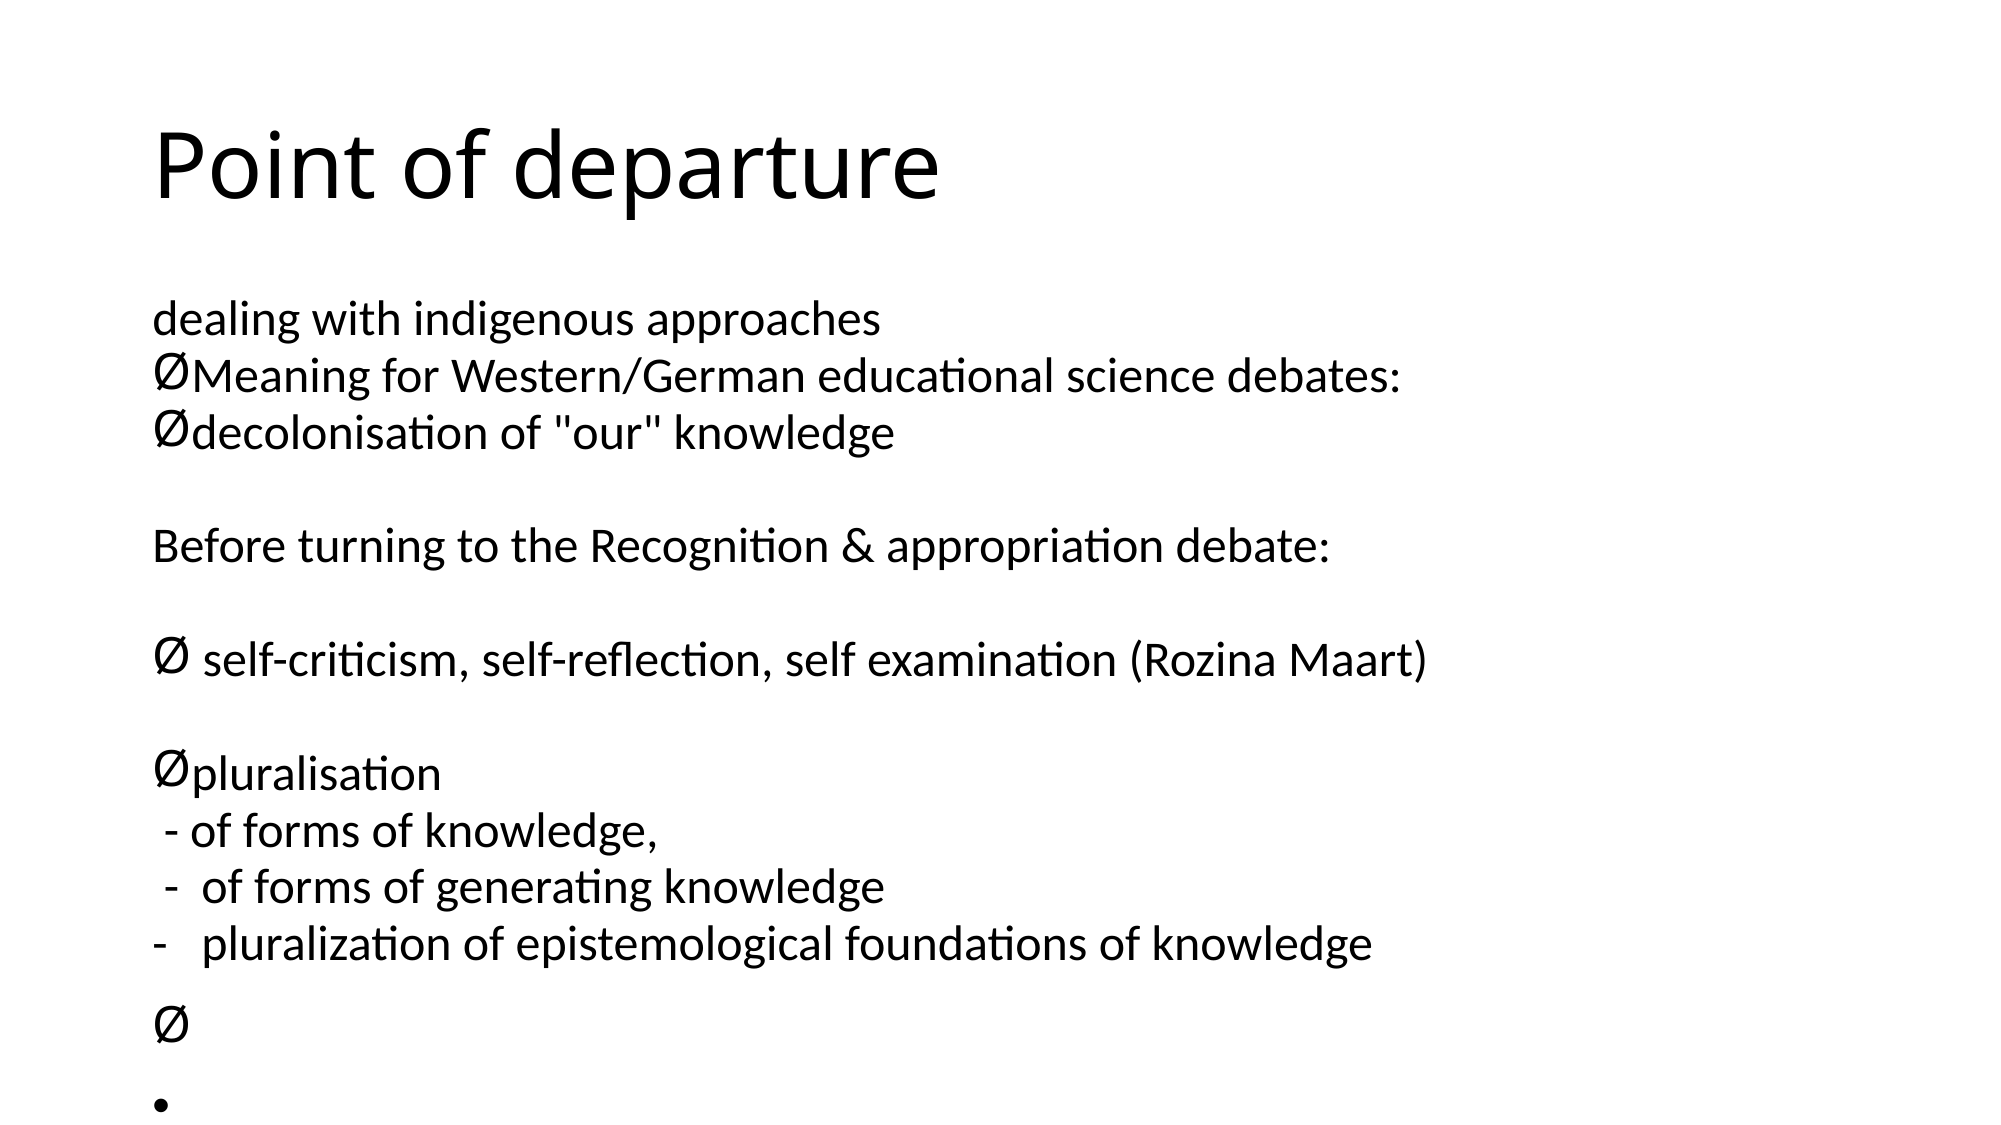

# Point of departure
dealing with indigenous approaches
Meaning for Western/German educational science debates:
decolonisation of "our" knowledge
Before turning to the Recognition & appropriation debate:
 self-criticism, self-reflection, self examination (Rozina Maart)
pluralisation
 - of forms of knowledge,
 - of forms of generating knowledge
- pluralization of epistemological foundations of knowledge